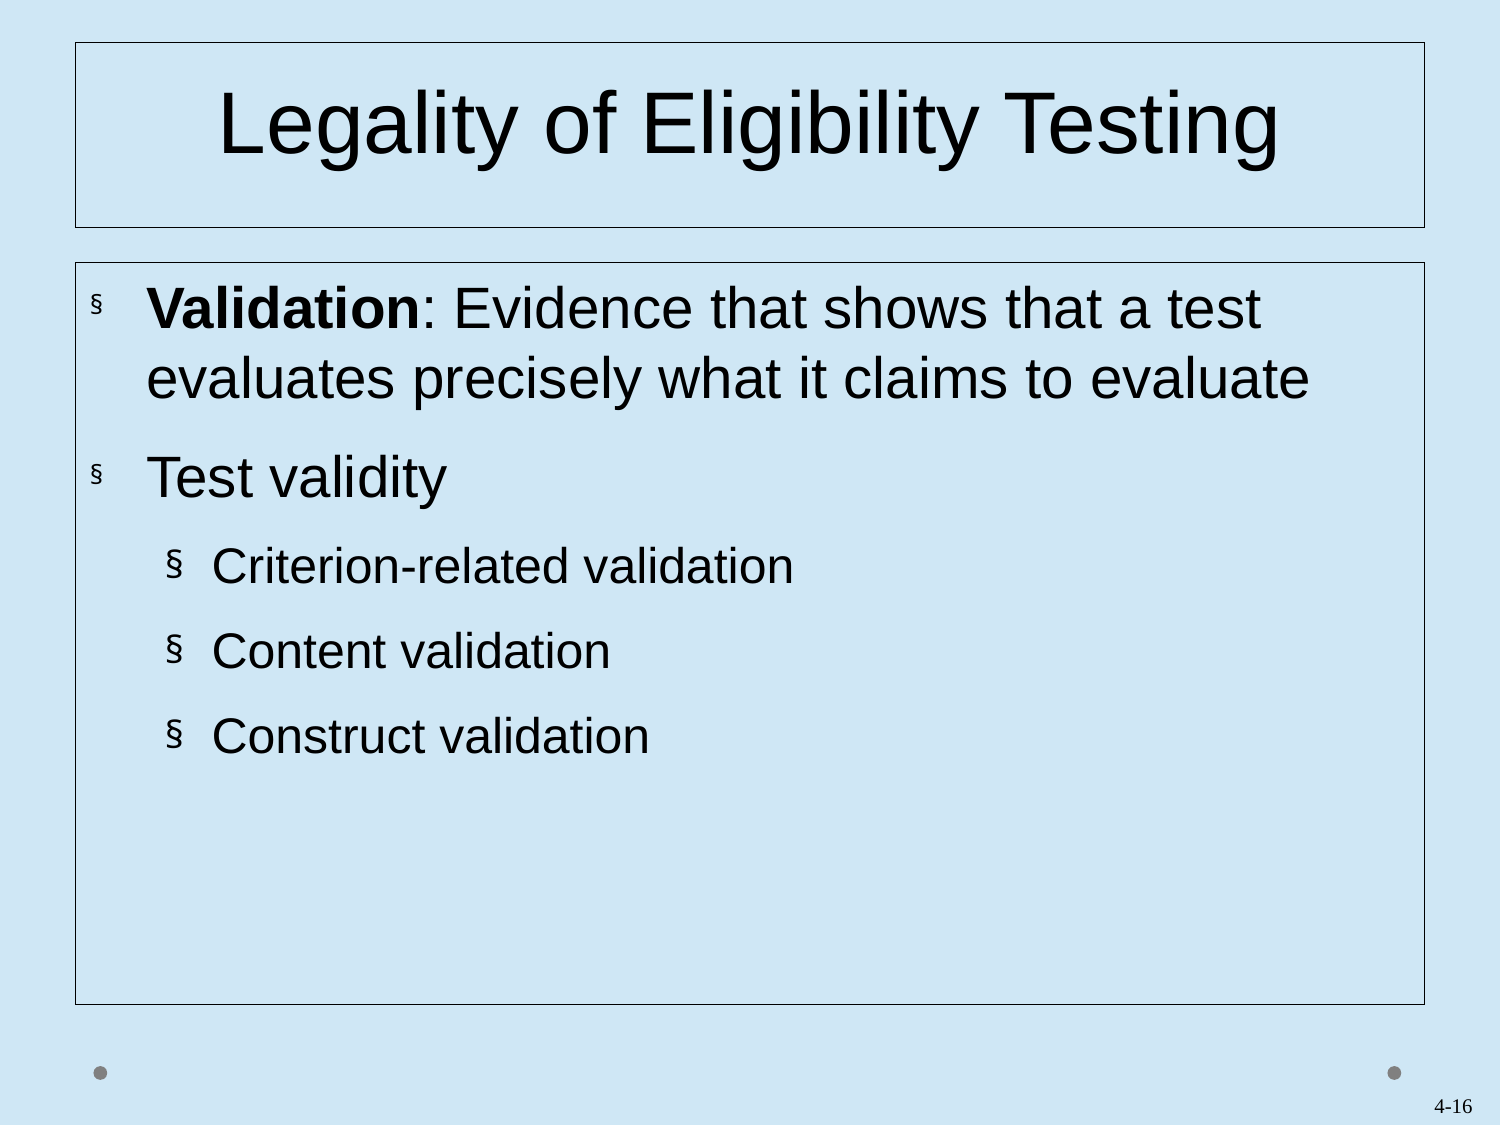

# Legality of Eligibility Testing
Validation: Evidence that shows that a test evaluates precisely what it claims to evaluate
Test validity
Criterion-related validation
Content validation
Construct validation